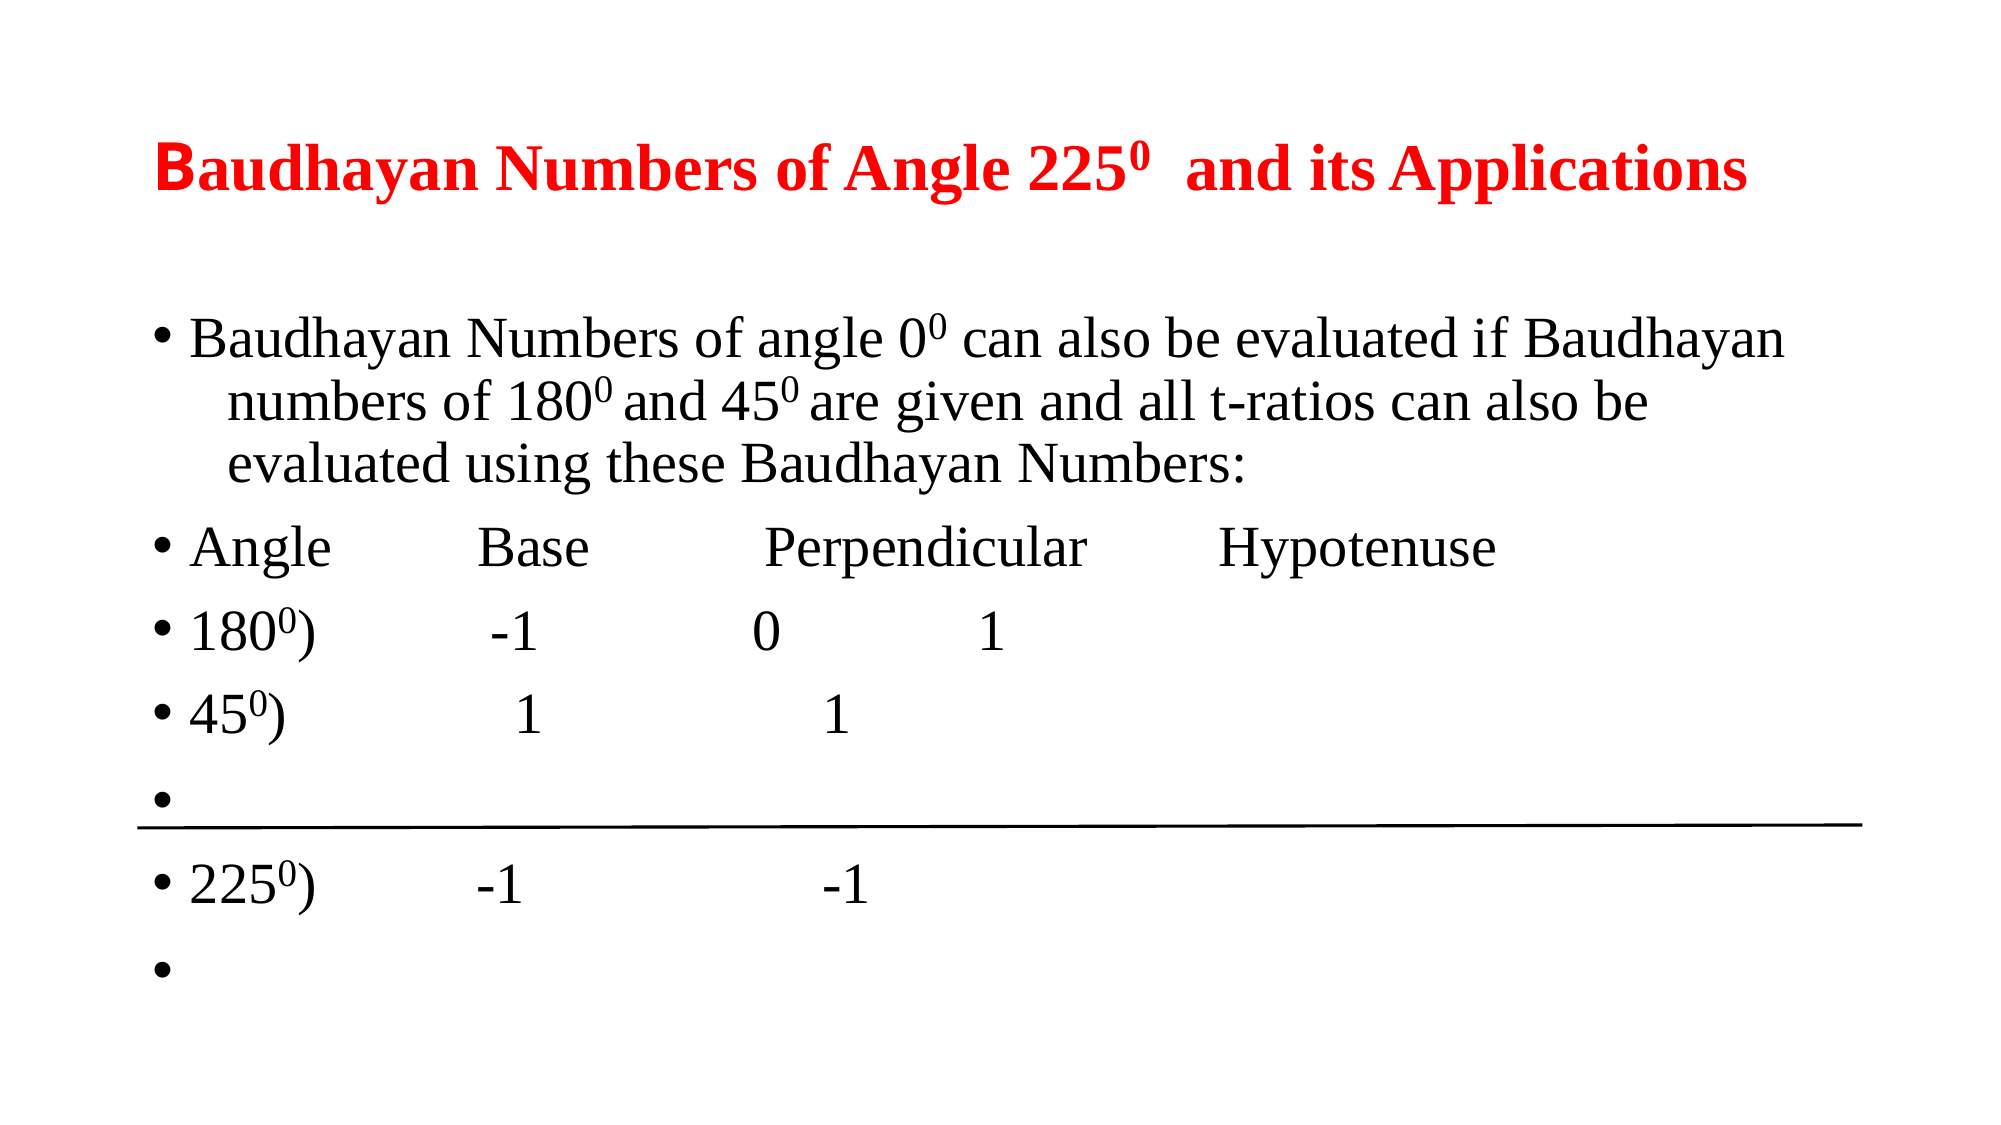

# Baudhayan Numbers of Angle 2250 and its Applications
Baudhayan Numbers of angle 00 can also be evaluated if Baudhayan numbers of 1800 and 450 are given and all t-ratios can also be evaluated using these Baudhayan Numbers:
Angle Base Perpendicular Hypotenuse
1800) -1			0			1
450) 1 		 1
2250) -1 		 -1